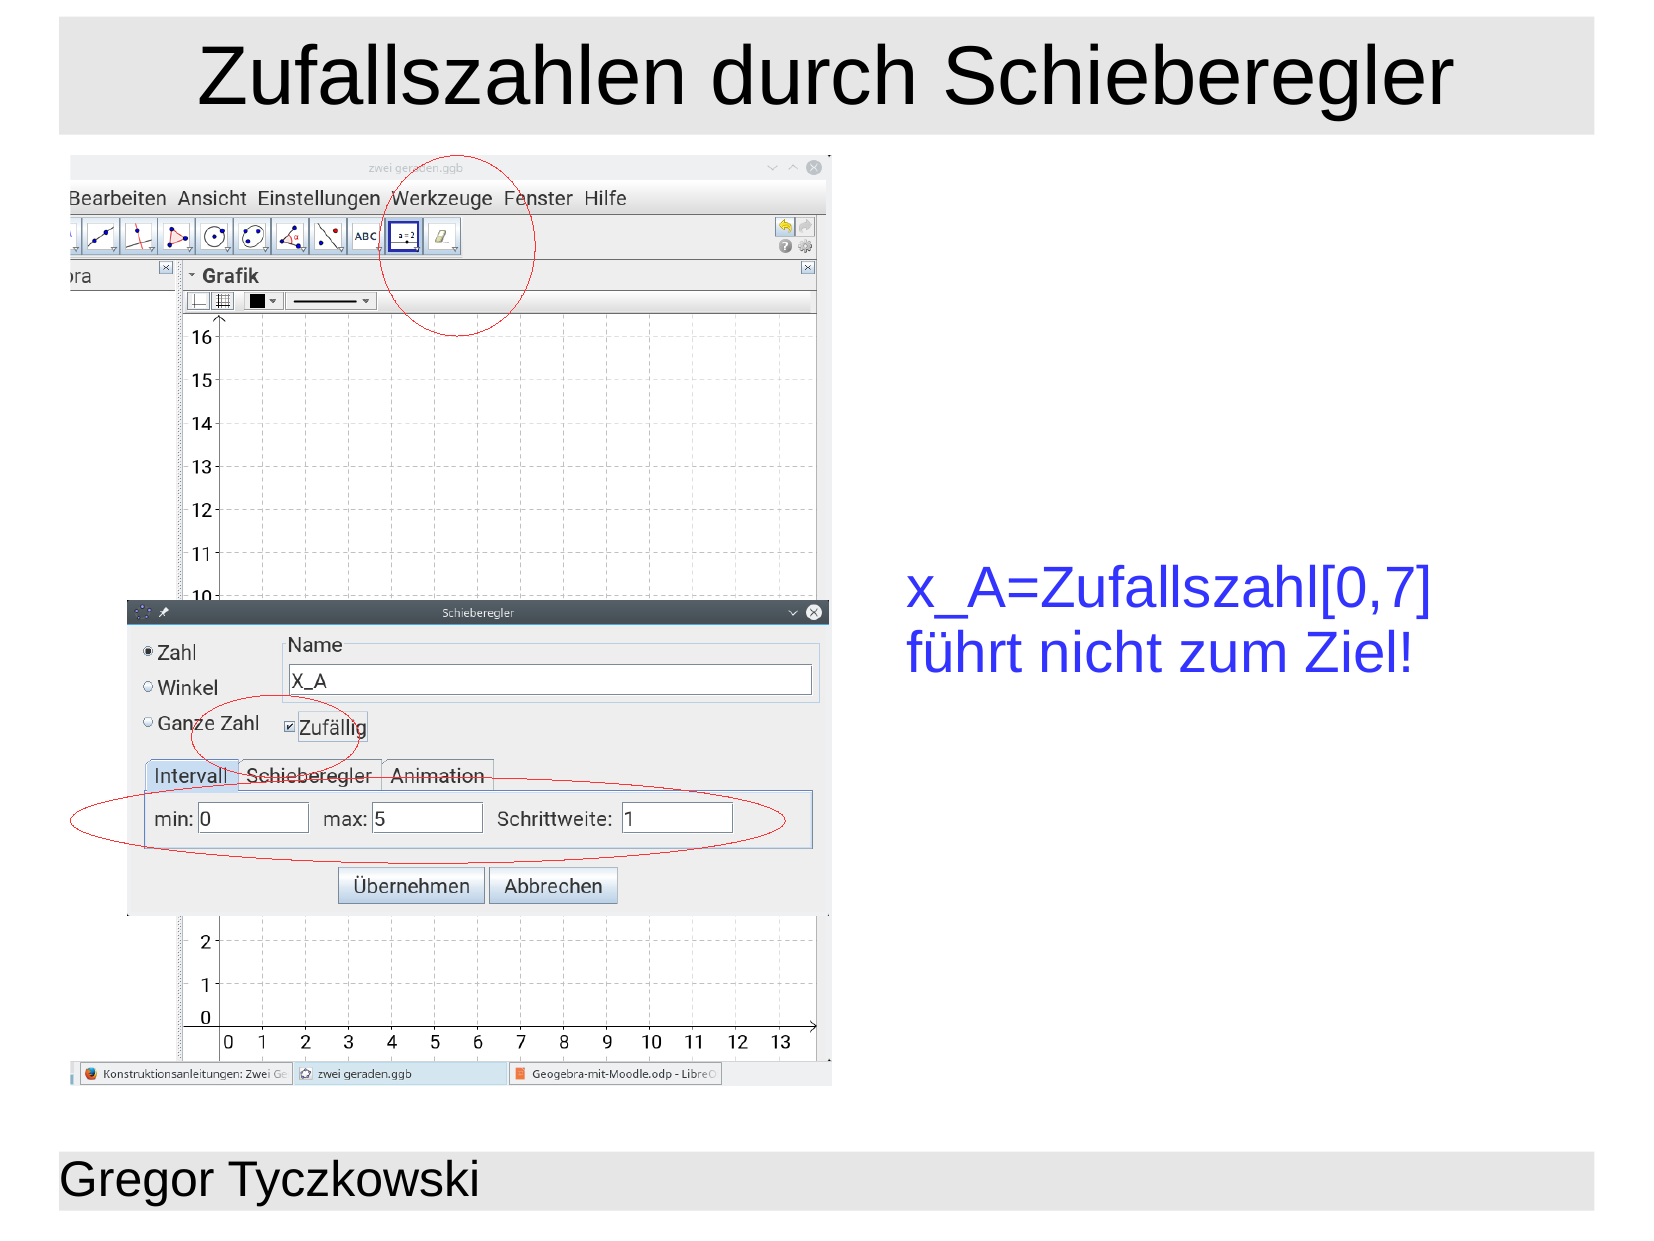

Zufallszahlen durch Schieberegler
x_A=Zufallszahl[0,7] führt nicht zum Ziel!
# Gregor Tyczkowski